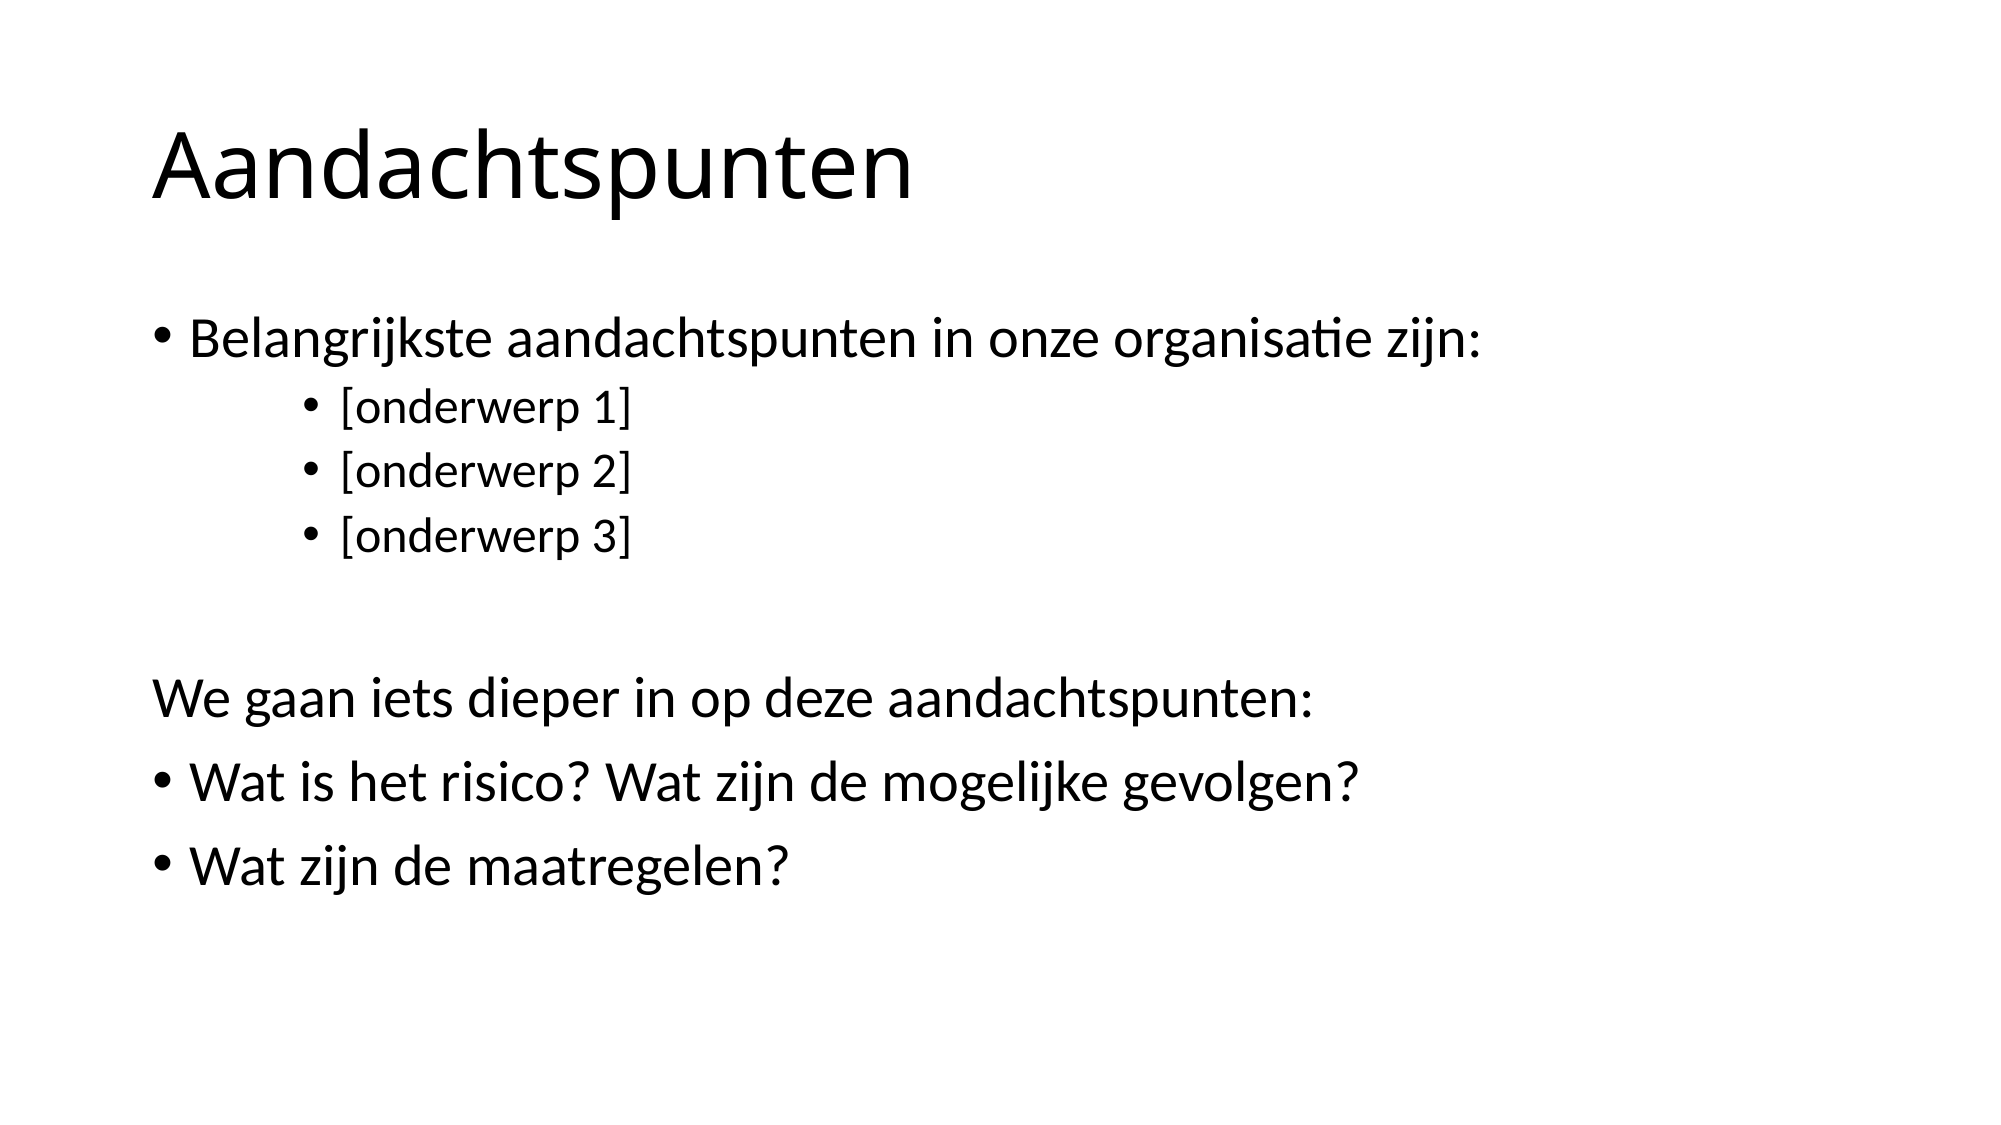

# Aandachtspunten
Belangrijkste aandachtspunten in onze organisatie zijn:
[onderwerp 1]
[onderwerp 2]
[onderwerp 3]
We gaan iets dieper in op deze aandachtspunten:
Wat is het risico? Wat zijn de mogelijke gevolgen?
Wat zijn de maatregelen?